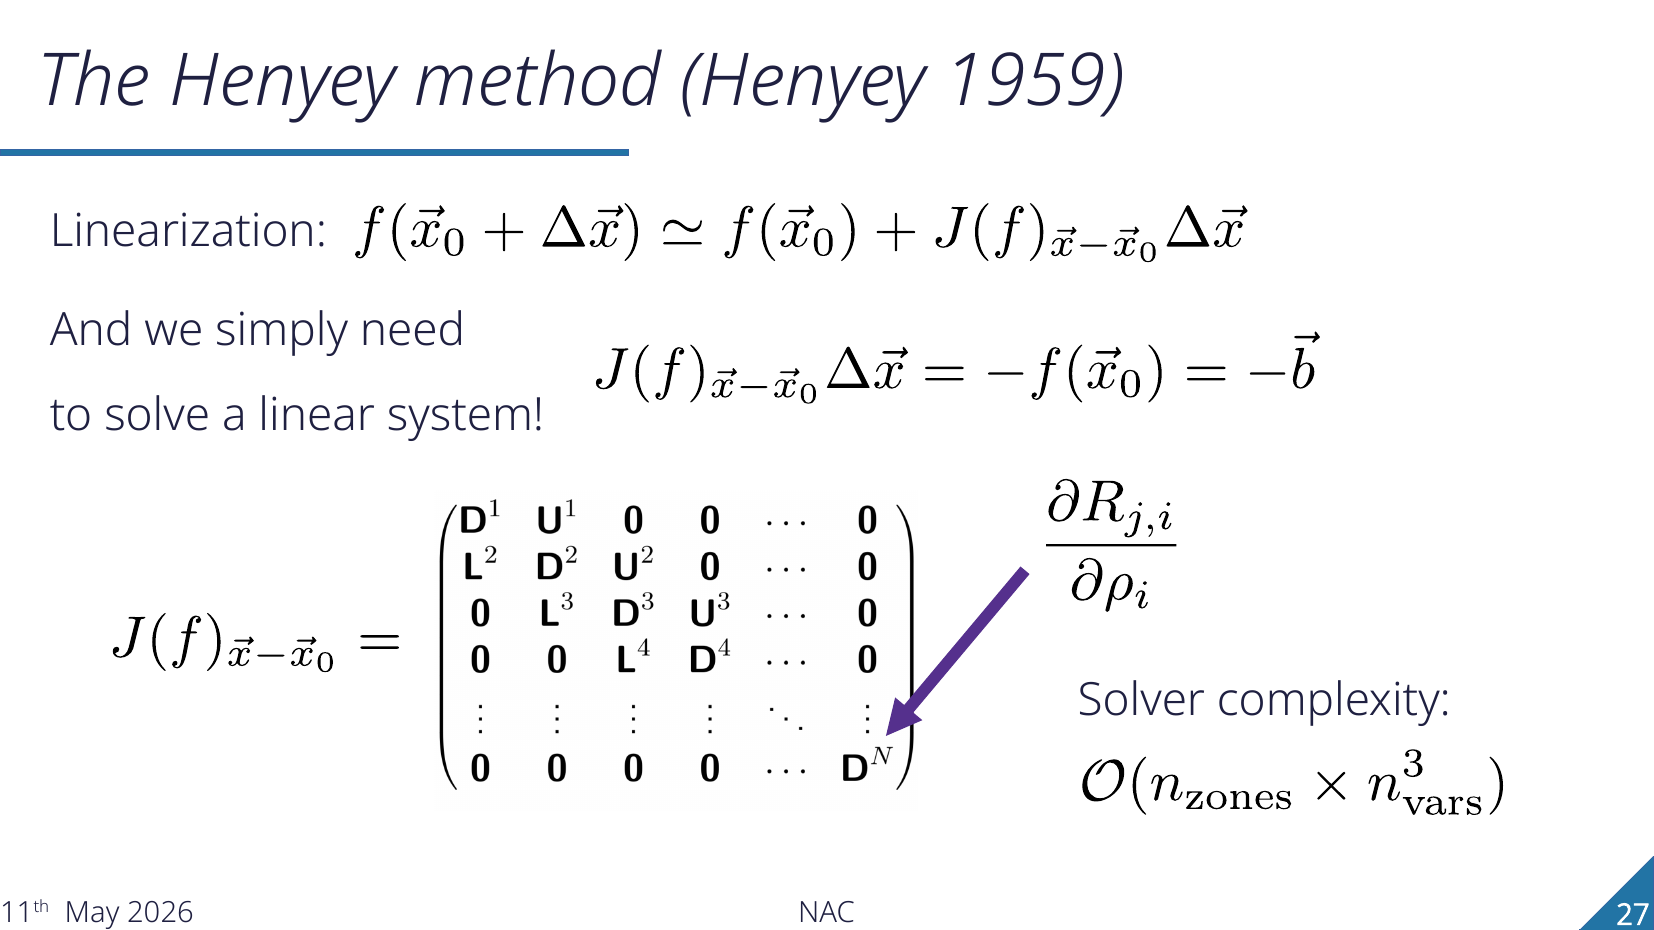

# The Henyey method (Henyey 1959)
Linearization:
And we simply need
to solve a linear system!
Solver complexity:
27